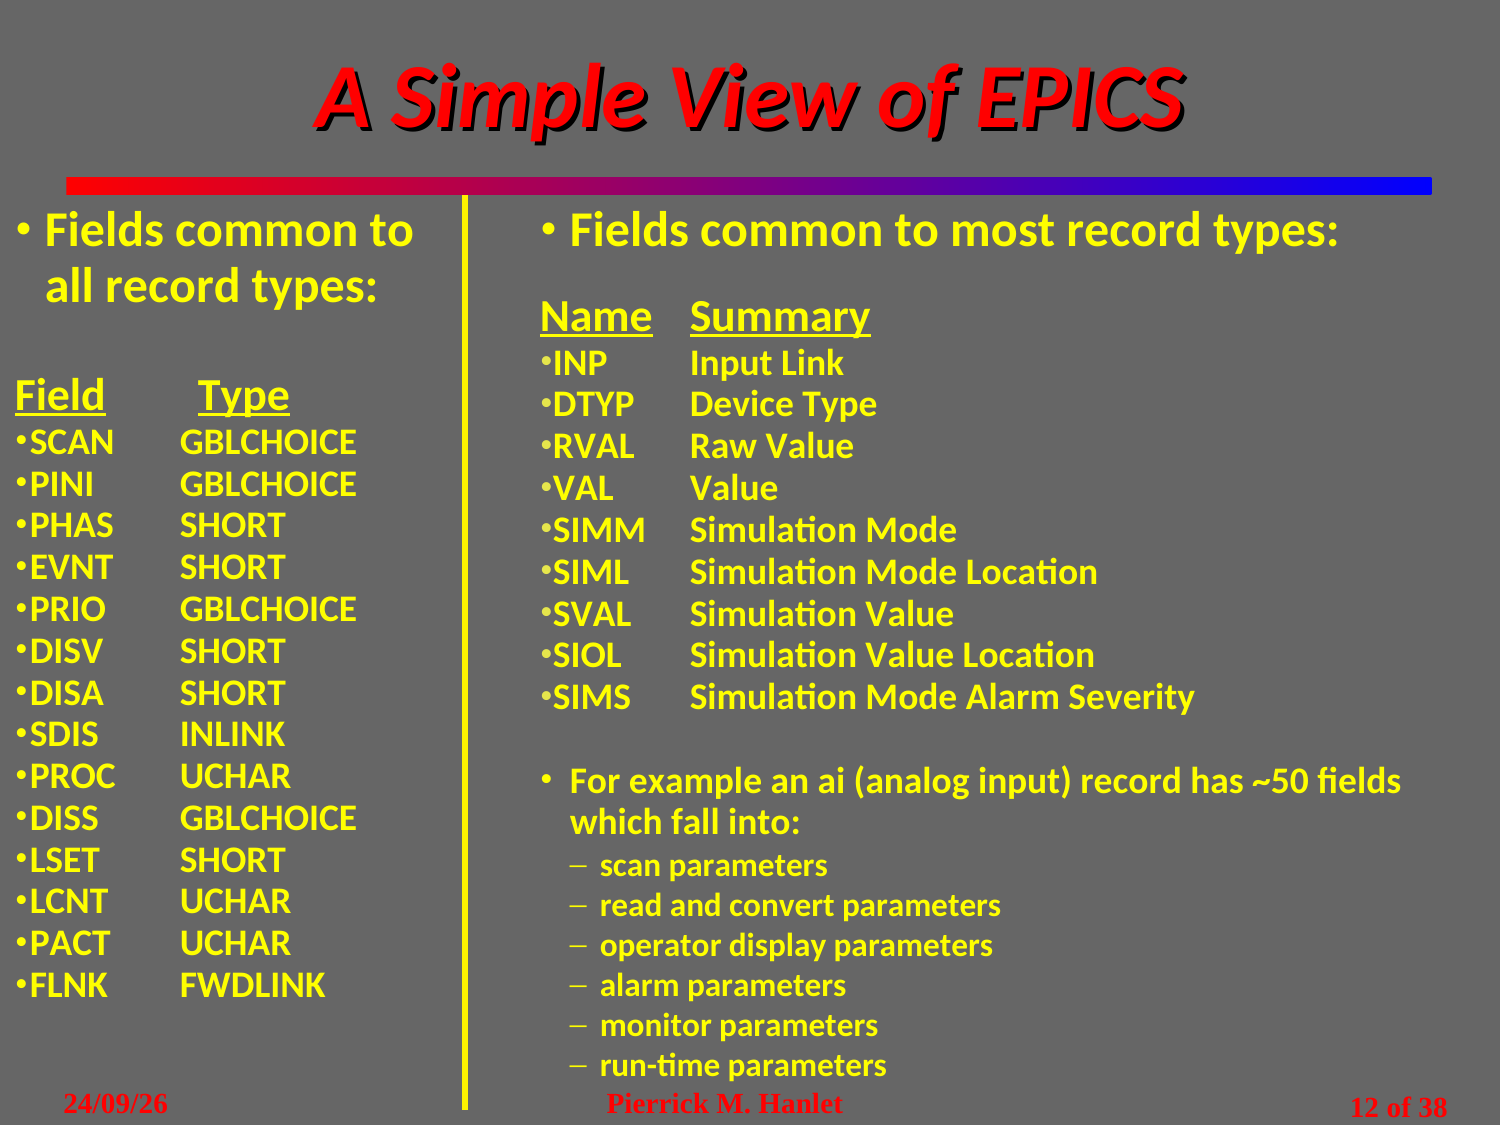

# A Simple View of EPICS
Fields common to all record types:
Field Type
SCAN	GBLCHOICE
PINI		GBLCHOICE
PHAS	SHORT
EVNT	SHORT
PRIO	GBLCHOICE
DISV		SHORT
DISA		SHORT
SDIS		INLINK
PROC	UCHAR
DISS		GBLCHOICE
LSET		SHORT
LCNT	UCHAR
PACT	UCHAR
FLNK	FWDLINK
Fields common to most record types:
Name	Summary
INP		Input Link
DTYP	Device Type
RVAL	Raw Value
VAL		Value
SIMM	Simulation Mode
SIML	Simulation Mode Location
SVAL	Simulation Value
SIOL	Simulation Value Location
SIMS	Simulation Mode Alarm Severity
For example an ai (analog input) record has ~50 fields which fall into:
scan parameters
read and convert parameters
operator display parameters
alarm parameters
monitor parameters
run-time parameters
12
Pierrick Hanlet